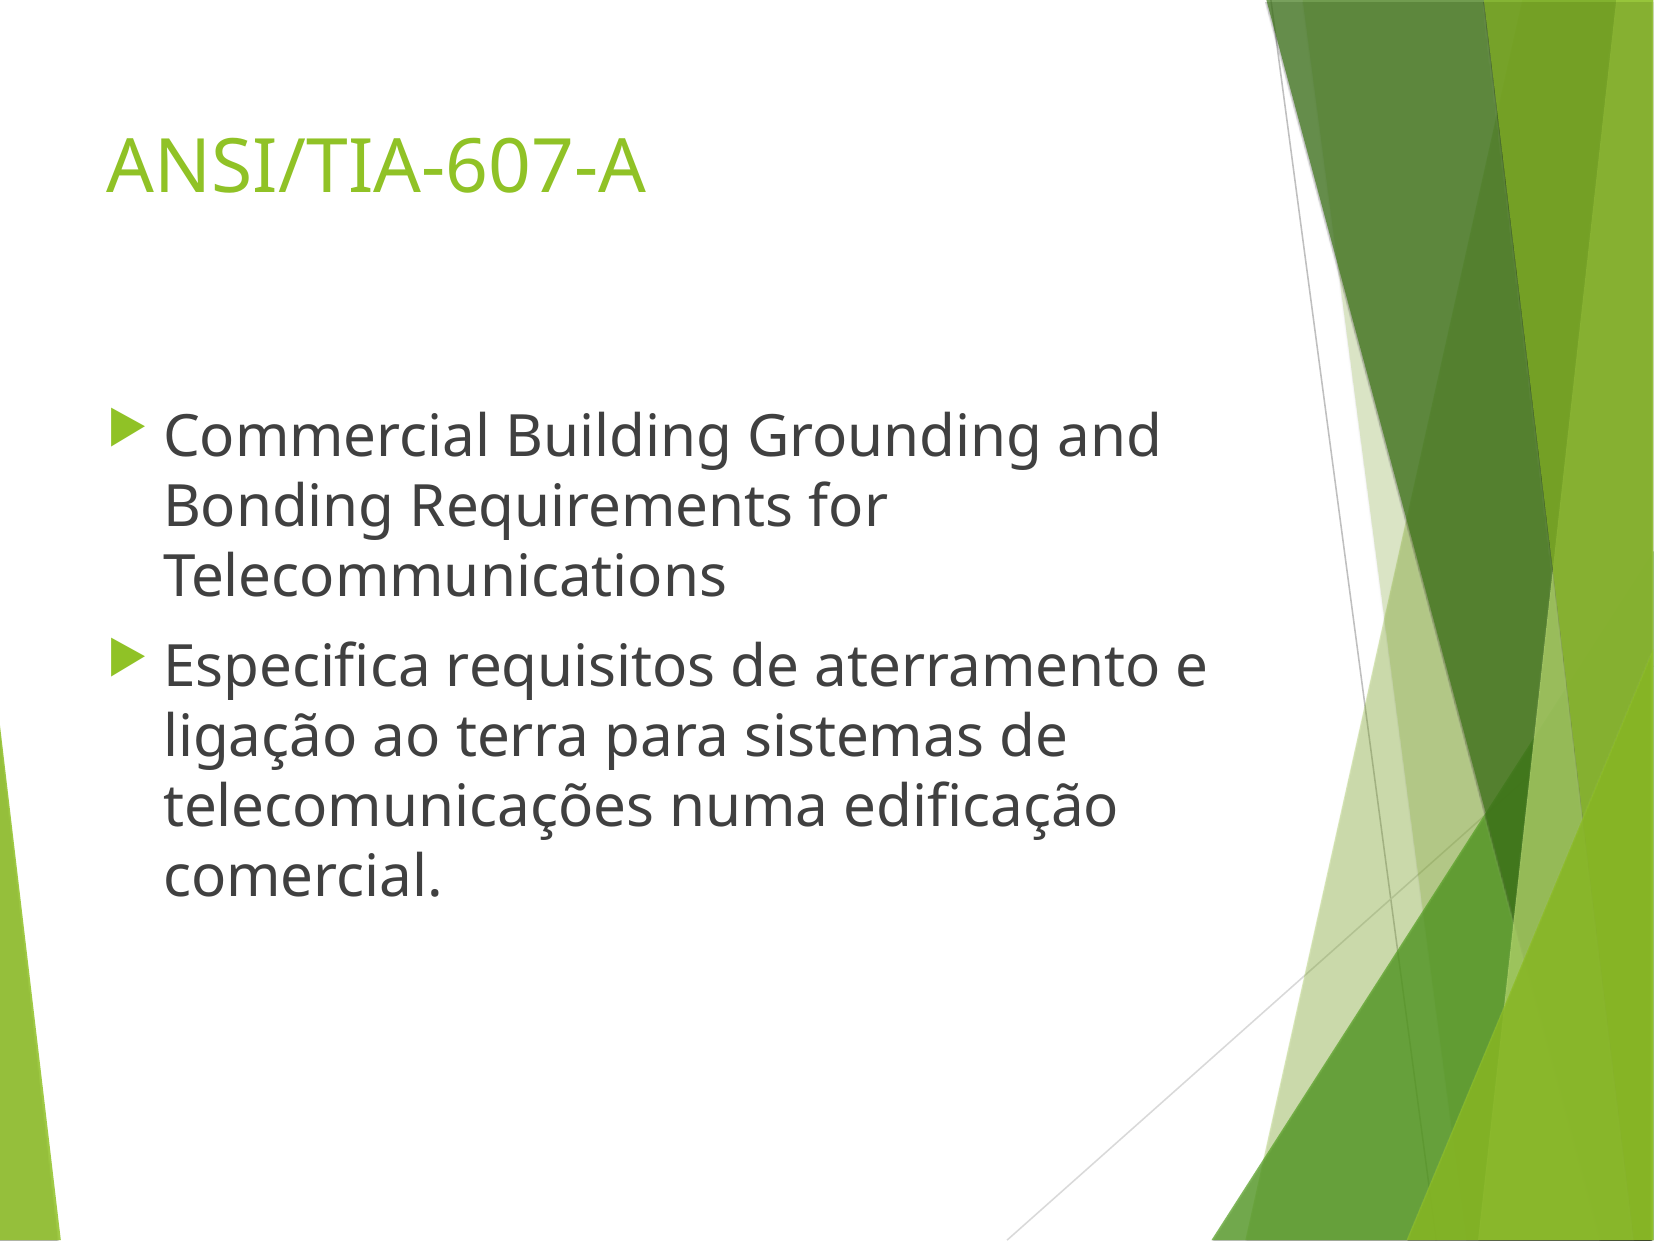

# ANSI/TIA-607-A
Commercial Building Grounding and Bonding Requirements for Telecommunications
Especifica requisitos de aterramento e ligação ao terra para sistemas de telecomunicações numa edificação comercial.